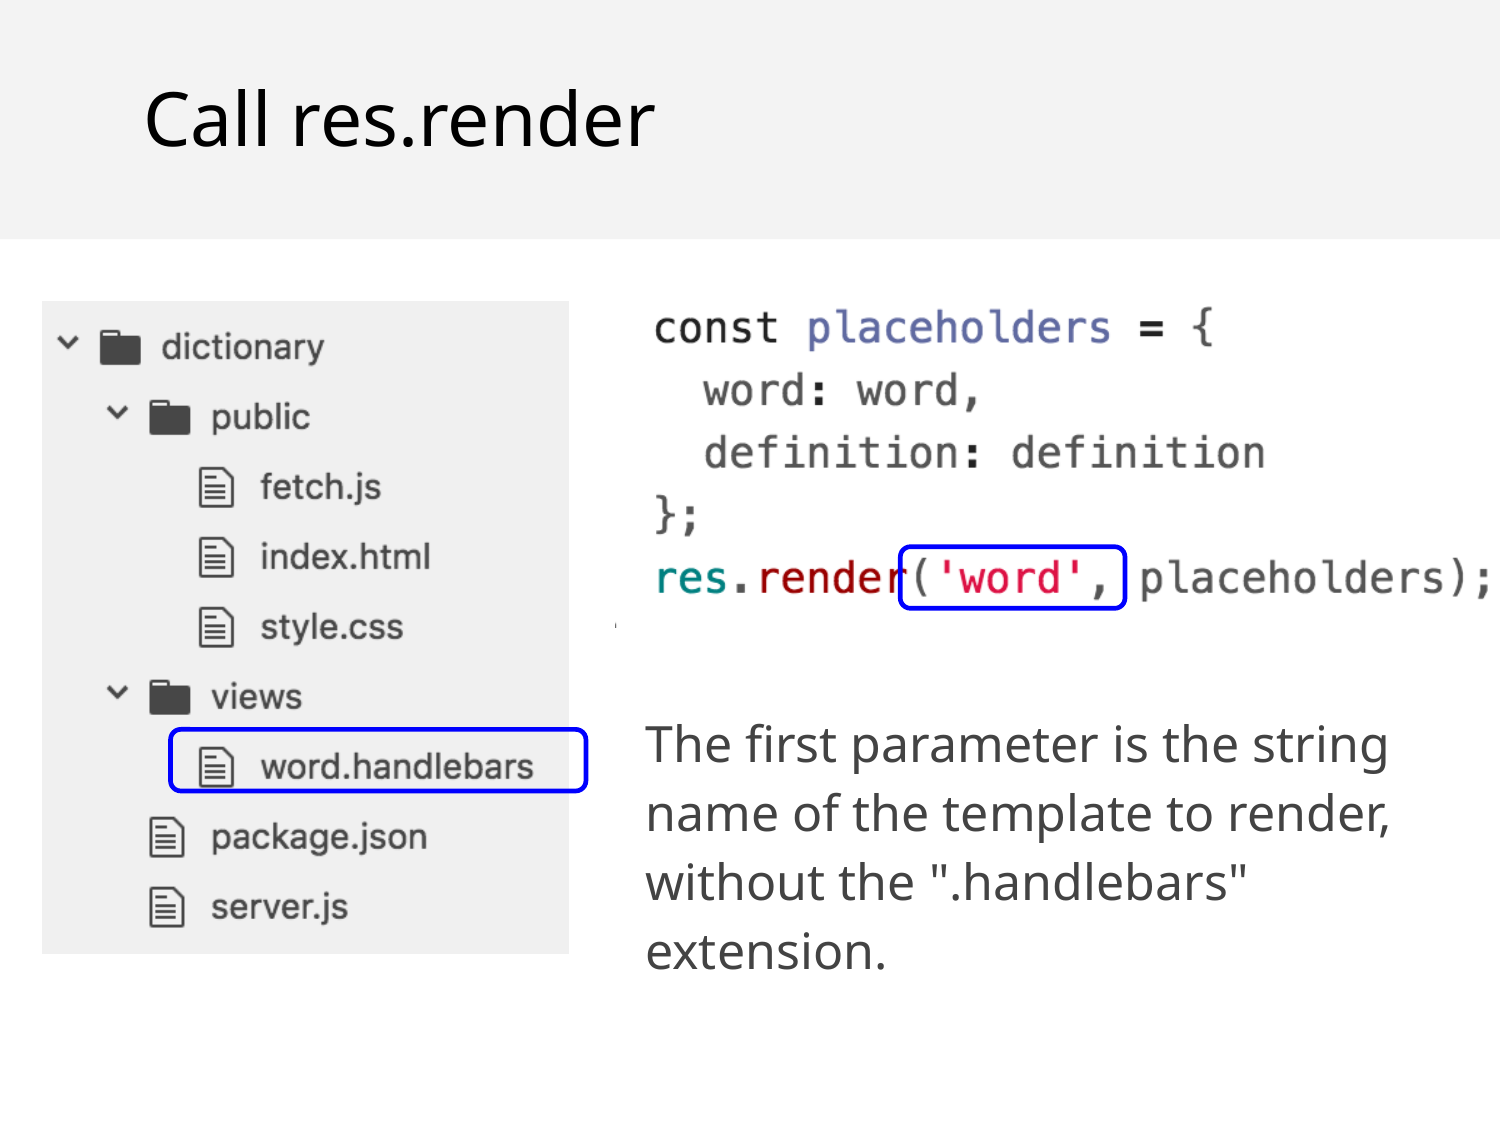

# Call res.render
The first parameter is the string name of the template to render, without the ".handlebars" extension.